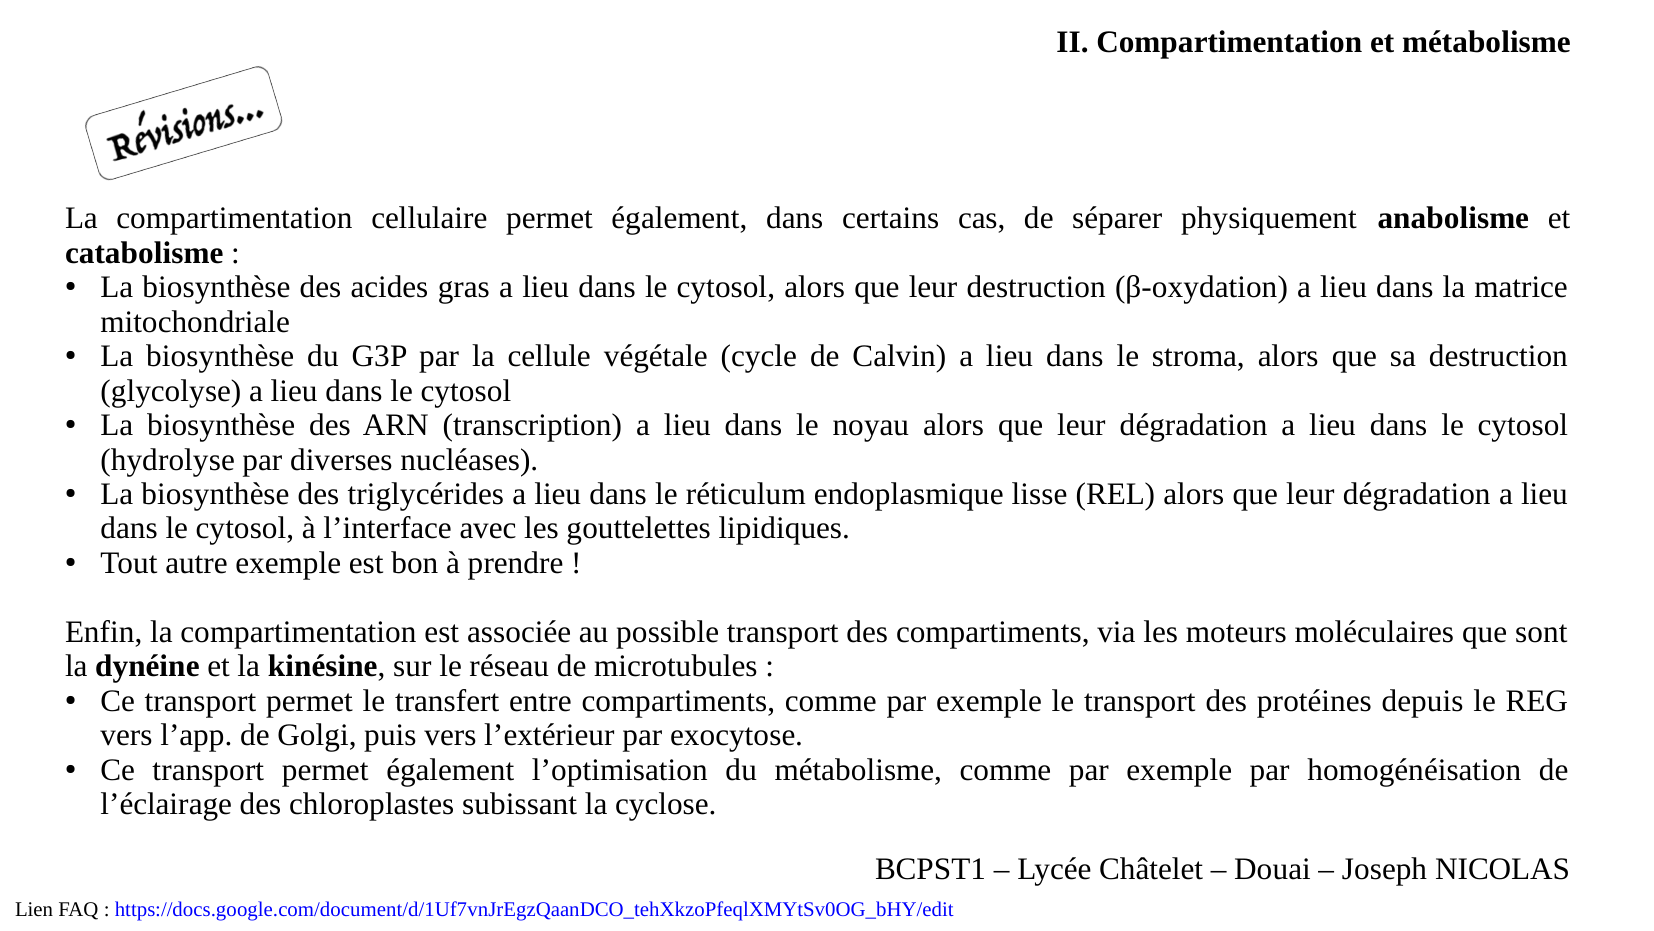

II. Compartimentation et métabolisme
La compartimentation cellulaire permet également, dans certains cas, de séparer physiquement anabolisme et catabolisme :
La biosynthèse des acides gras a lieu dans le cytosol, alors que leur destruction (β-oxydation) a lieu dans la matrice mitochondriale
La biosynthèse du G3P par la cellule végétale (cycle de Calvin) a lieu dans le stroma, alors que sa destruction (glycolyse) a lieu dans le cytosol
La biosynthèse des ARN (transcription) a lieu dans le noyau alors que leur dégradation a lieu dans le cytosol (hydrolyse par diverses nucléases).
La biosynthèse des triglycérides a lieu dans le réticulum endoplasmique lisse (REL) alors que leur dégradation a lieu dans le cytosol, à l’interface avec les gouttelettes lipidiques.
Tout autre exemple est bon à prendre !
Enfin, la compartimentation est associée au possible transport des compartiments, via les moteurs moléculaires que sont la dynéine et la kinésine, sur le réseau de microtubules :
Ce transport permet le transfert entre compartiments, comme par exemple le transport des protéines depuis le REG vers l’app. de Golgi, puis vers l’extérieur par exocytose.
Ce transport permet également l’optimisation du métabolisme, comme par exemple par homogénéisation de l’éclairage des chloroplastes subissant la cyclose.
BCPST1 – Lycée Châtelet – Douai – Joseph NICOLAS
Lien FAQ : https://docs.google.com/document/d/1Uf7vnJrEgzQaanDCO_tehXkzoPfeqlXMYtSv0OG_bHY/edit